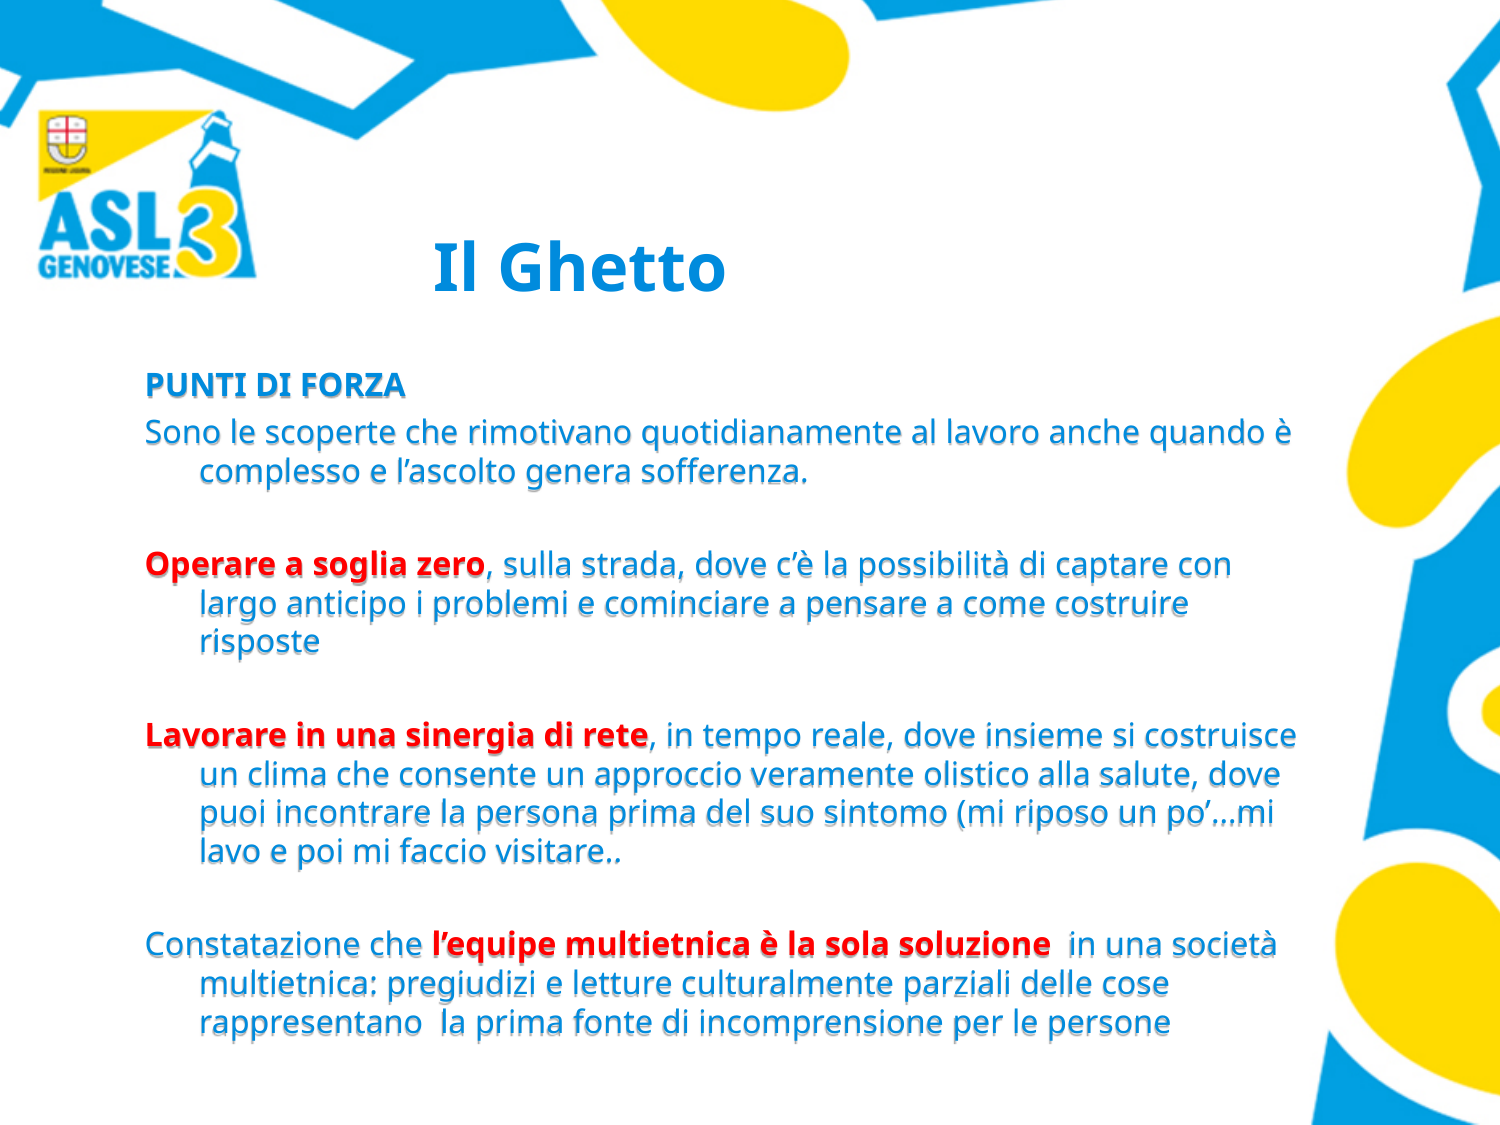

Il Ghetto
# PUNTI DI FORZA
Sono le scoperte che rimotivano quotidianamente al lavoro anche quando è complesso e l’ascolto genera sofferenza.
Operare a soglia zero, sulla strada, dove c’è la possibilità di captare con largo anticipo i problemi e cominciare a pensare a come costruire risposte
Lavorare in una sinergia di rete, in tempo reale, dove insieme si costruisce un clima che consente un approccio veramente olistico alla salute, dove puoi incontrare la persona prima del suo sintomo (mi riposo un po’…mi lavo e poi mi faccio visitare..
Constatazione che l’equipe multietnica è la sola soluzione in una società multietnica: pregiudizi e letture culturalmente parziali delle cose rappresentano la prima fonte di incomprensione per le persone